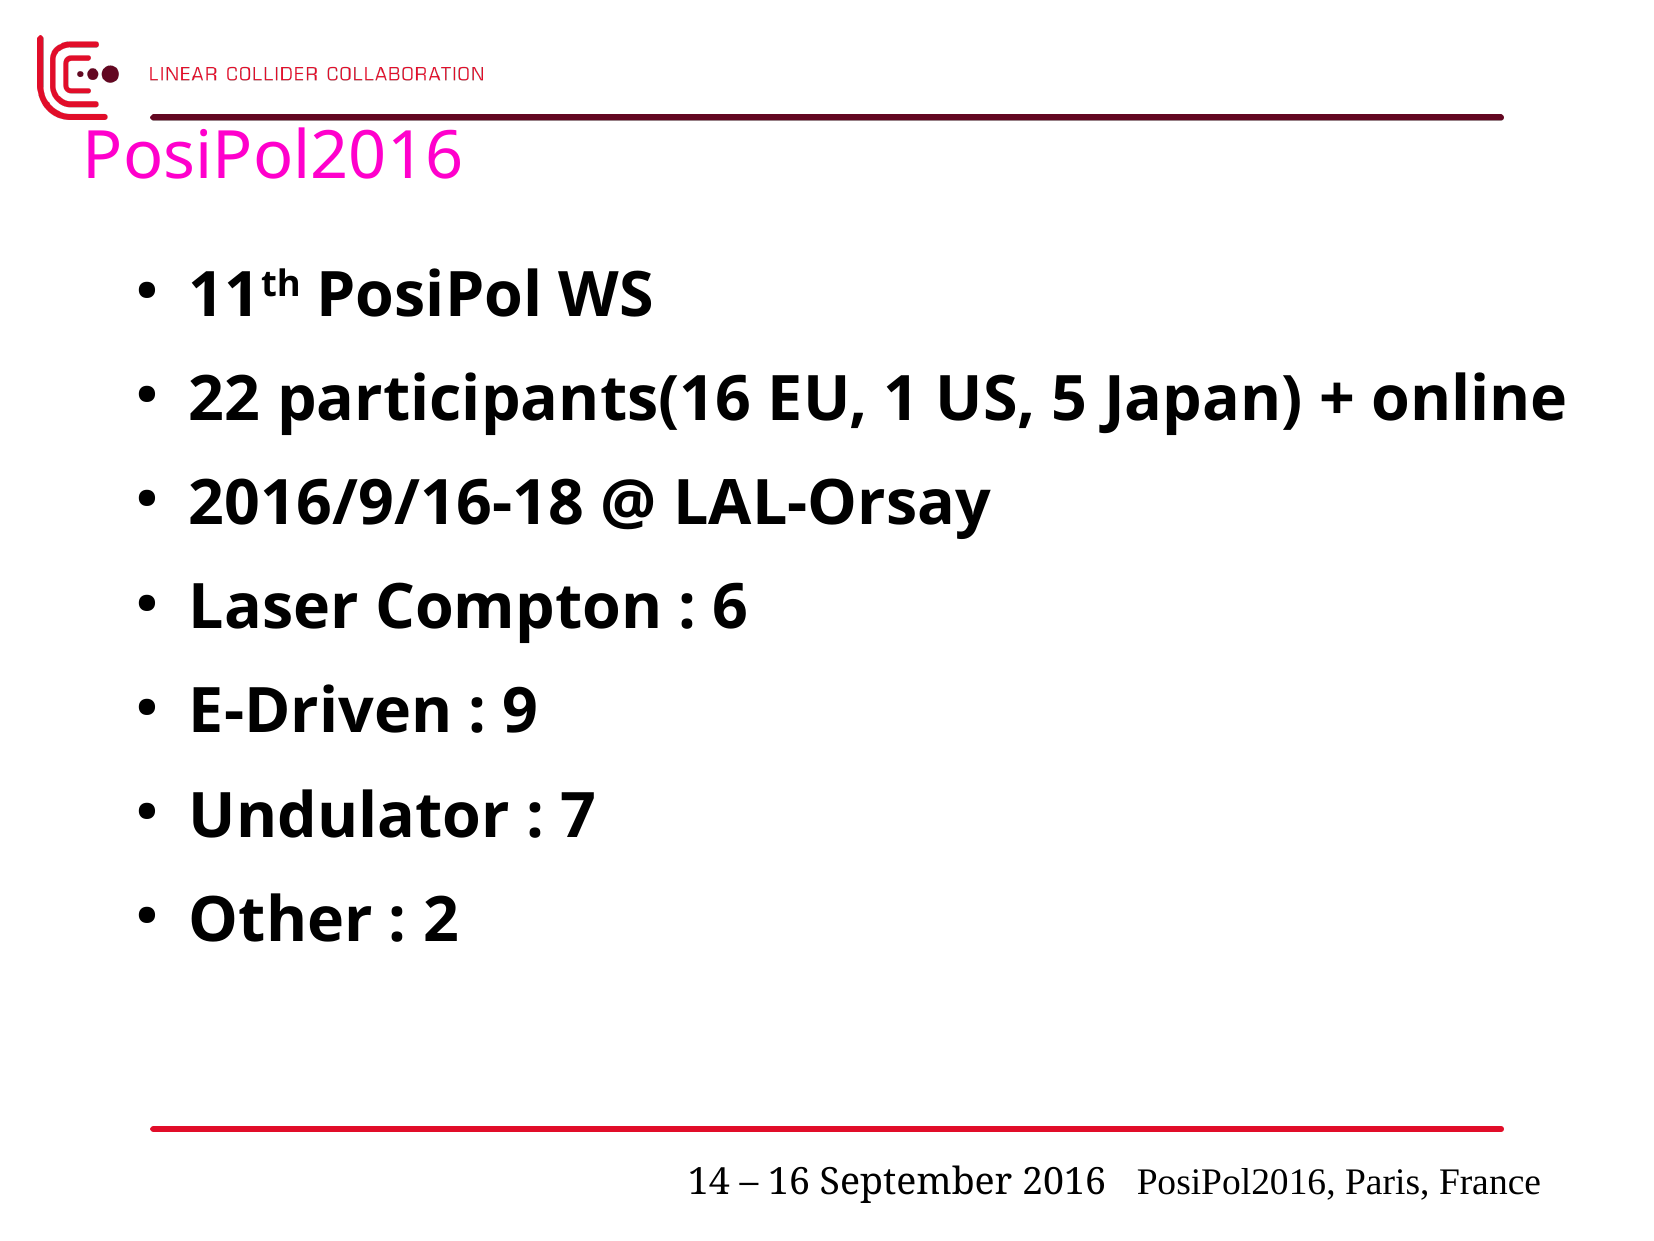

# PosiPol2016
11th PosiPol WS
22 participants(16 EU, 1 US, 5 Japan) + online
2016/9/16-18 @ LAL-Orsay
Laser Compton : 6
E-Driven : 9
Undulator : 7
Other : 2